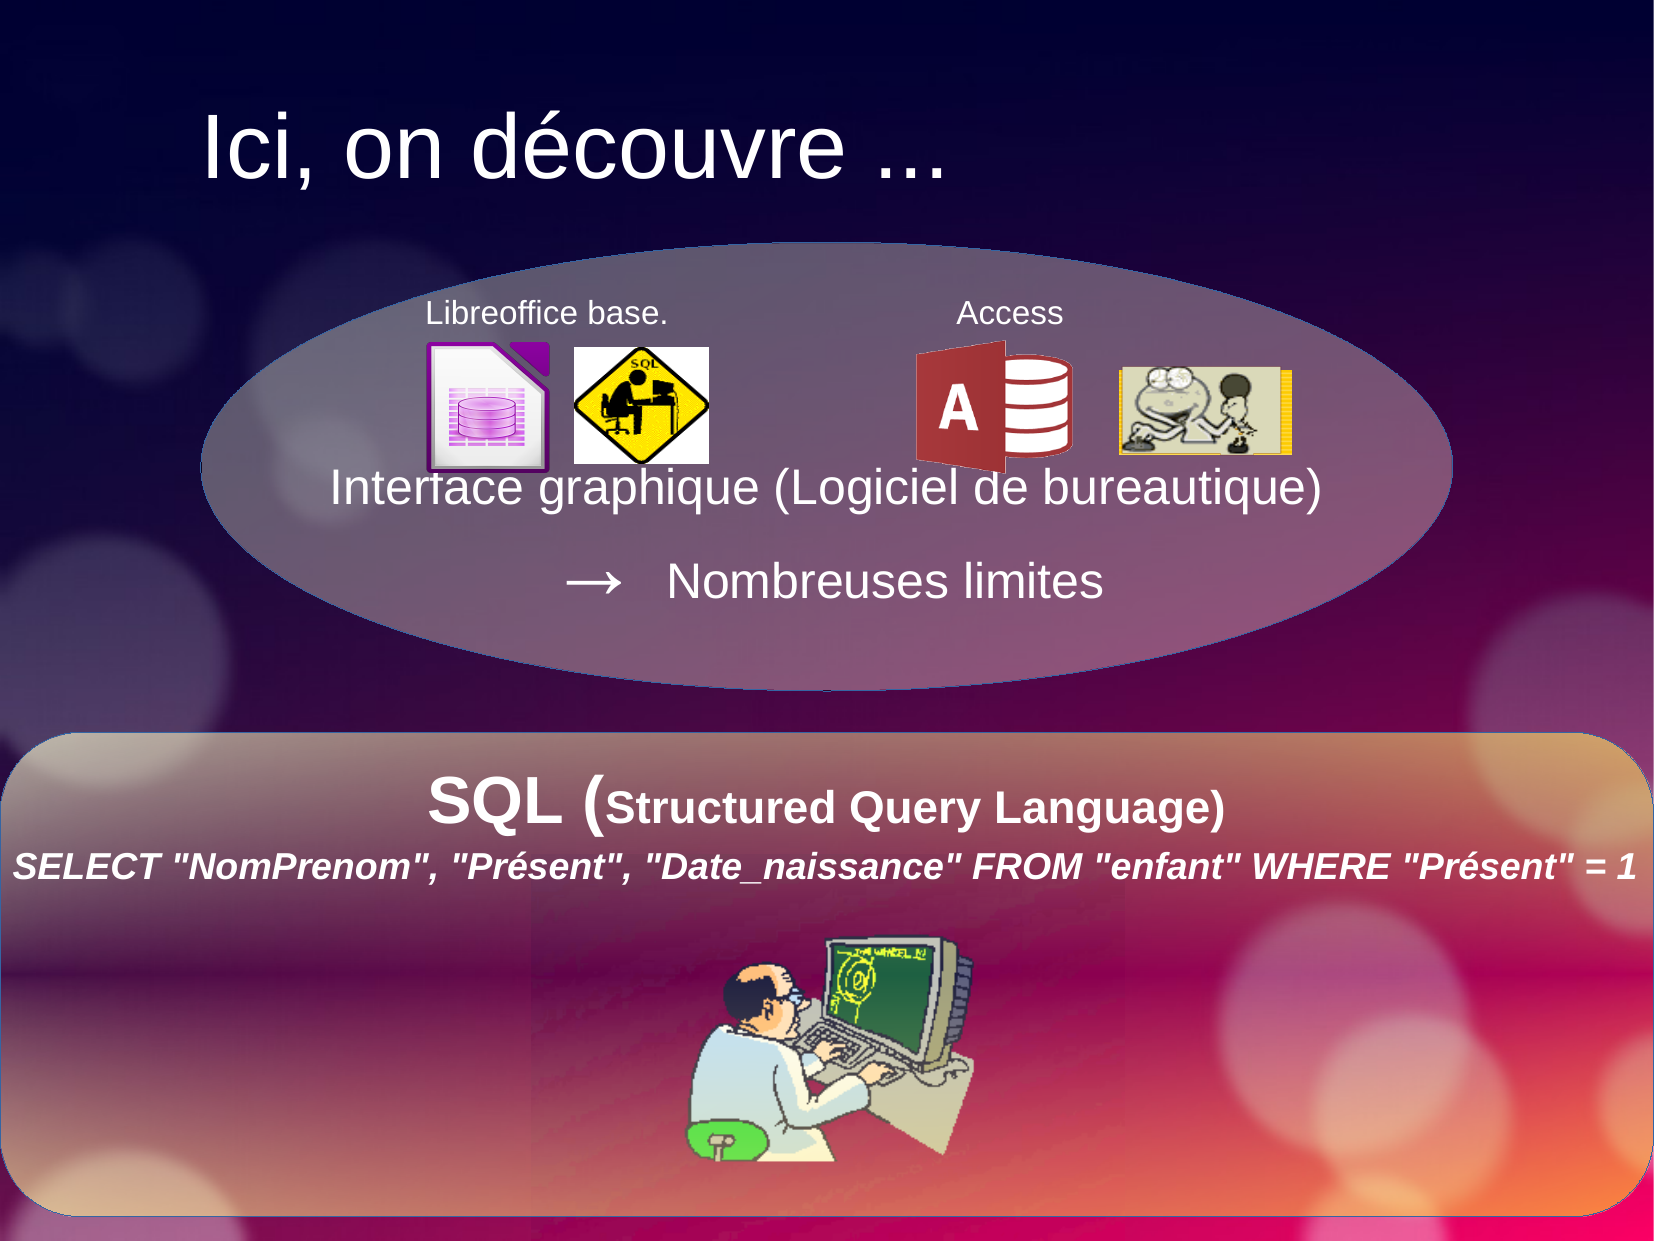

# Ici, on découvre ...
Interface graphique (Logiciel de bureautique)
→ Nombreuses limites
Libreoffice base.
Access
SQL (Structured Query Language)
SELECT "NomPrenom", "Présent", "Date_naissance" FROM "enfant" WHERE "Présent" = 1